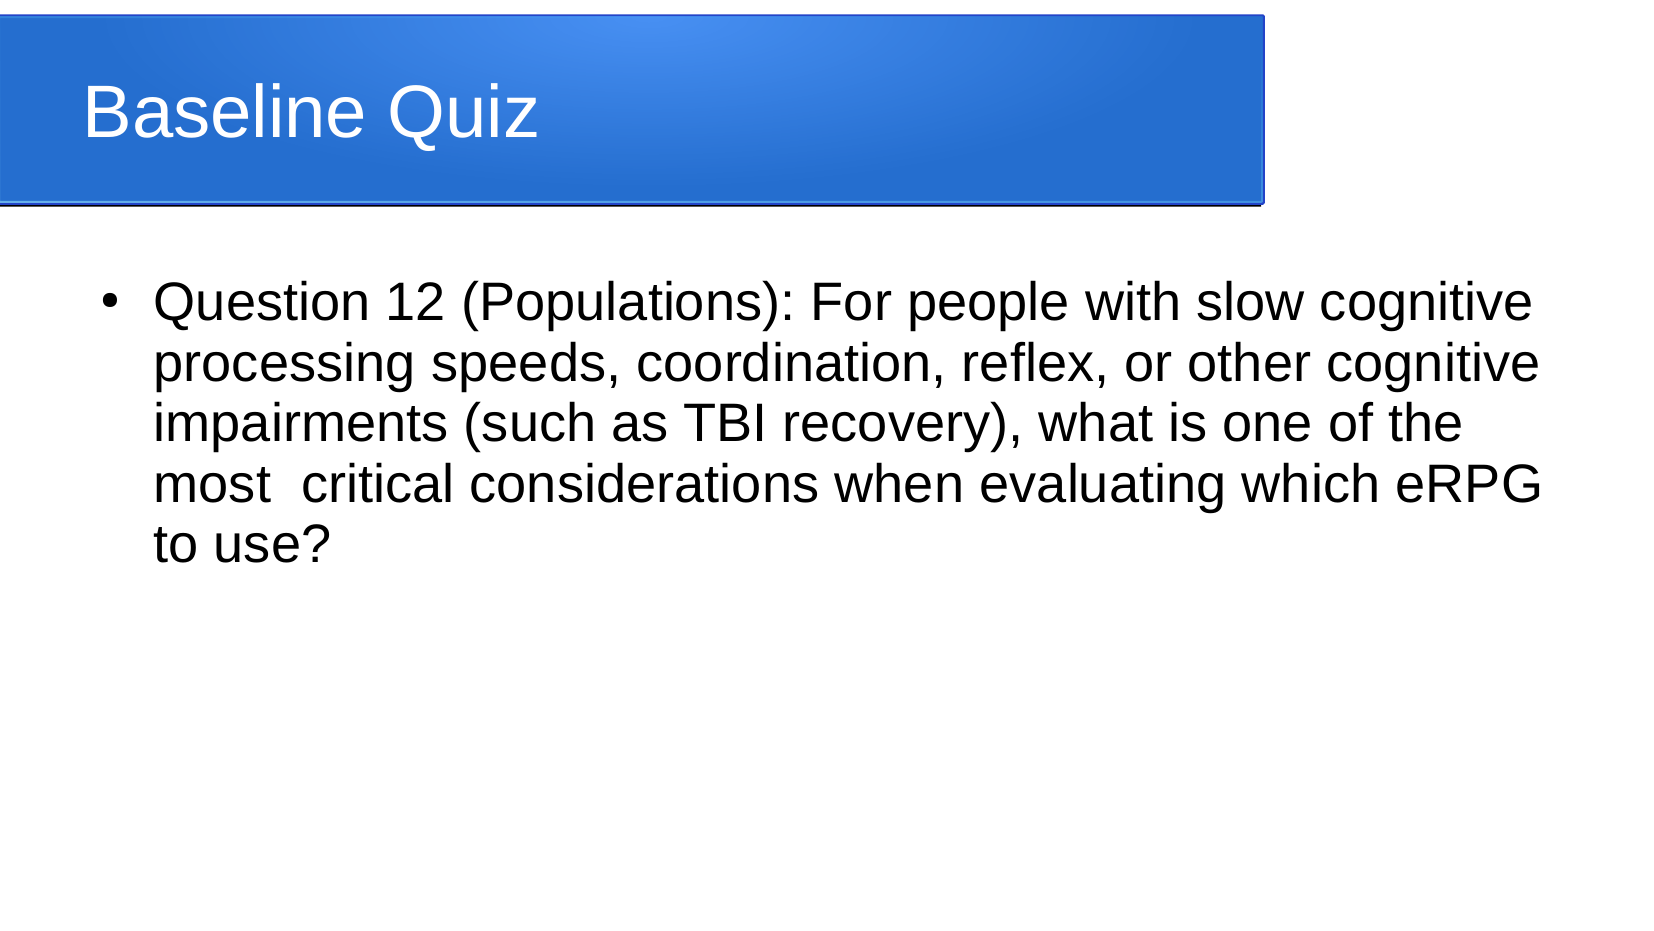

# Baseline Quiz
Question 12 (Populations): For people with slow cognitive processing speeds, coordination, reflex, or other cognitive impairments (such as TBI recovery), what is one of the most critical considerations when evaluating which eRPG to use?